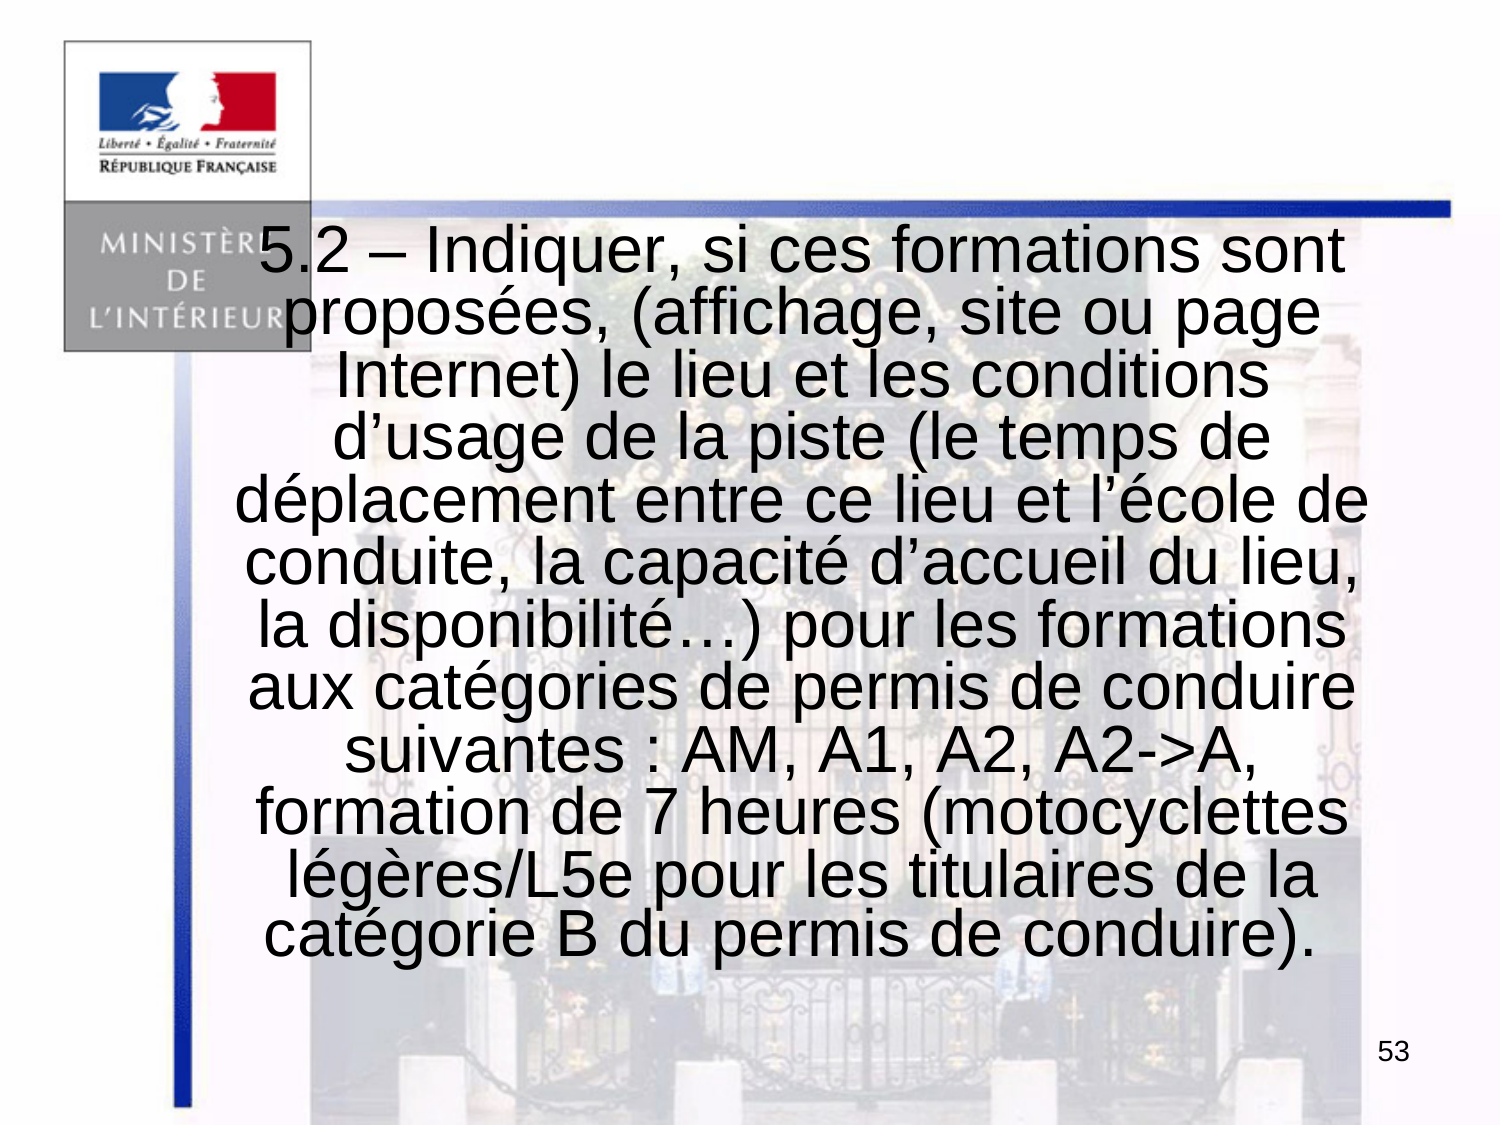

# 5.2 – Indiquer, si ces formations sont proposées, (affichage, site ou page Internet) le lieu et les conditions d’usage de la piste (le temps de déplacement entre ce lieu et l’école de conduite, la capacité d’accueil du lieu, la disponibilité…) pour les formations aux catégories de permis de conduire suivantes : AM, A1, A2, A2->A, formation de 7 heures (motocyclettes légères/L5e pour les titulaires de la catégorie B du permis de conduire).